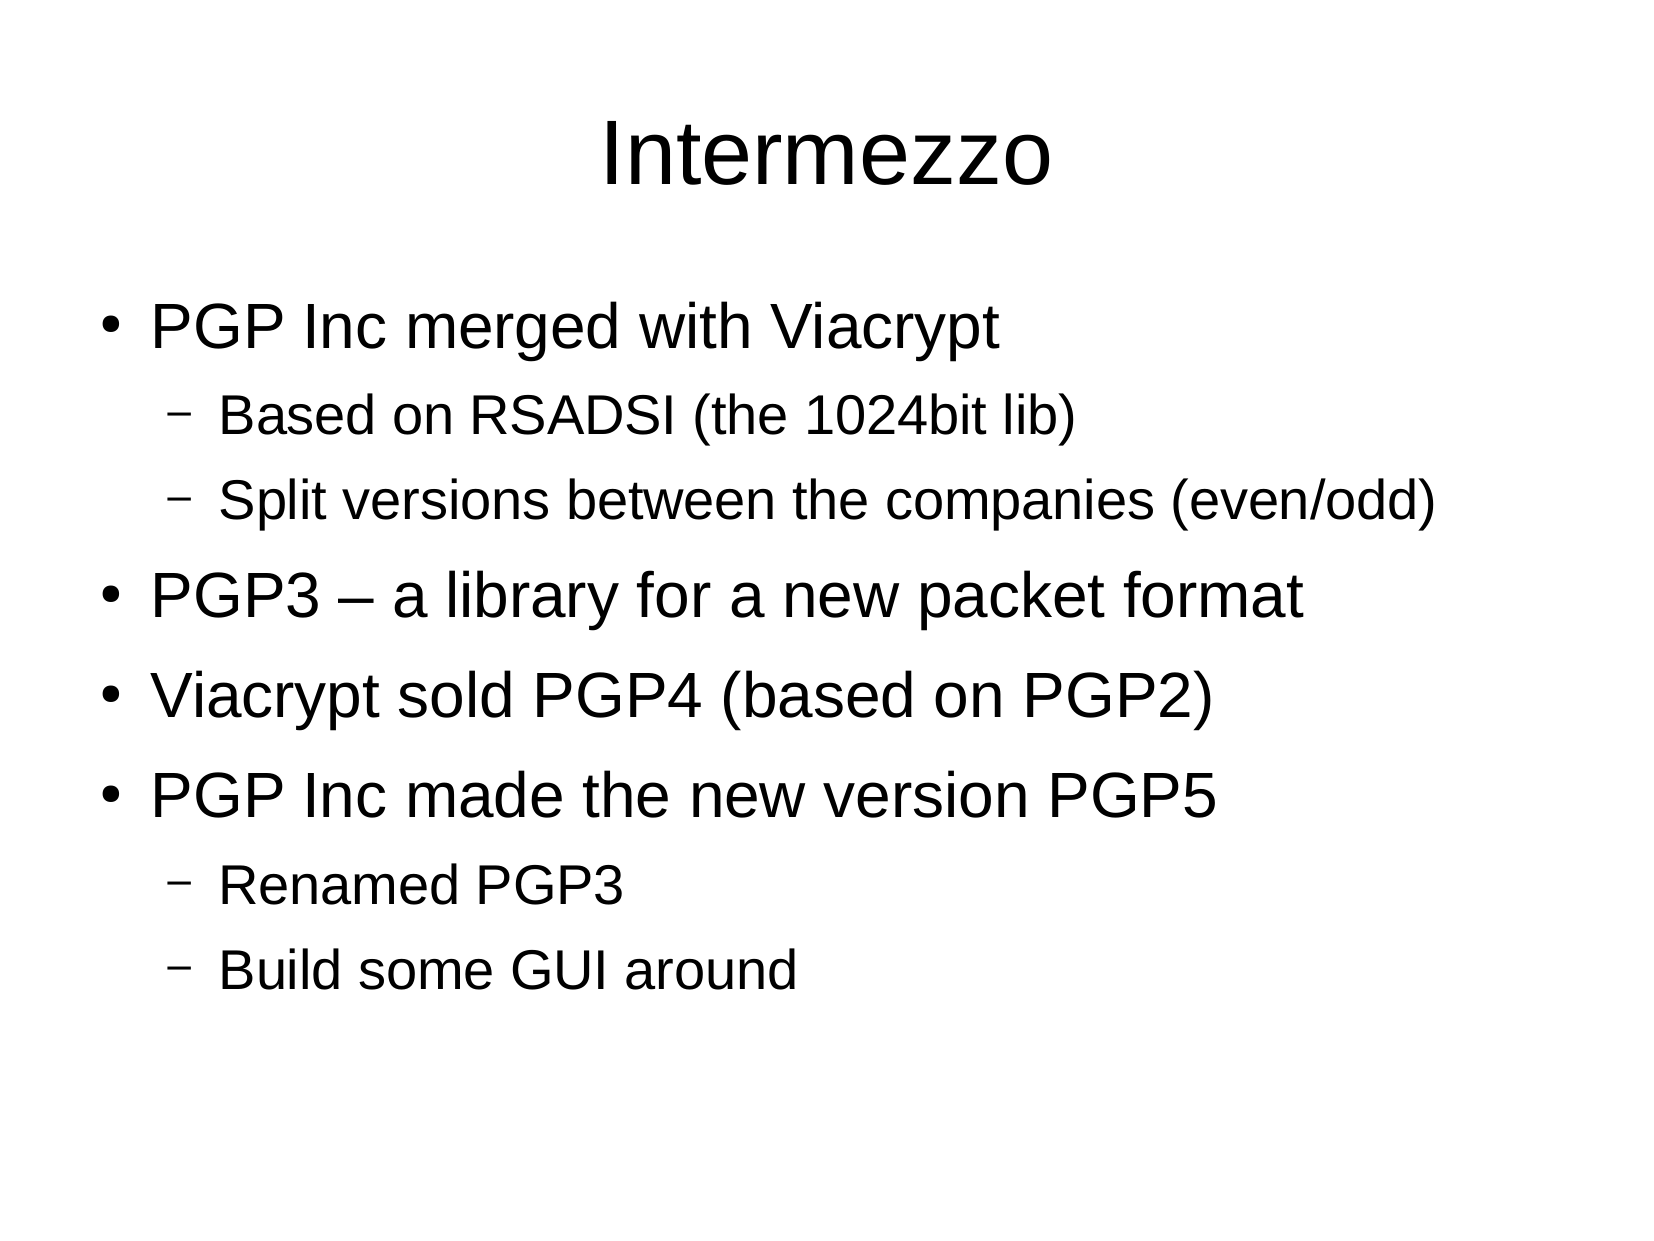

# Intermezzo
PGP Inc merged with Viacrypt
Based on RSADSI (the 1024bit lib)
Split versions between the companies (even/odd)
PGP3 – a library for a new packet format
Viacrypt sold PGP4 (based on PGP2)
PGP Inc made the new version PGP5
Renamed PGP3
Build some GUI around